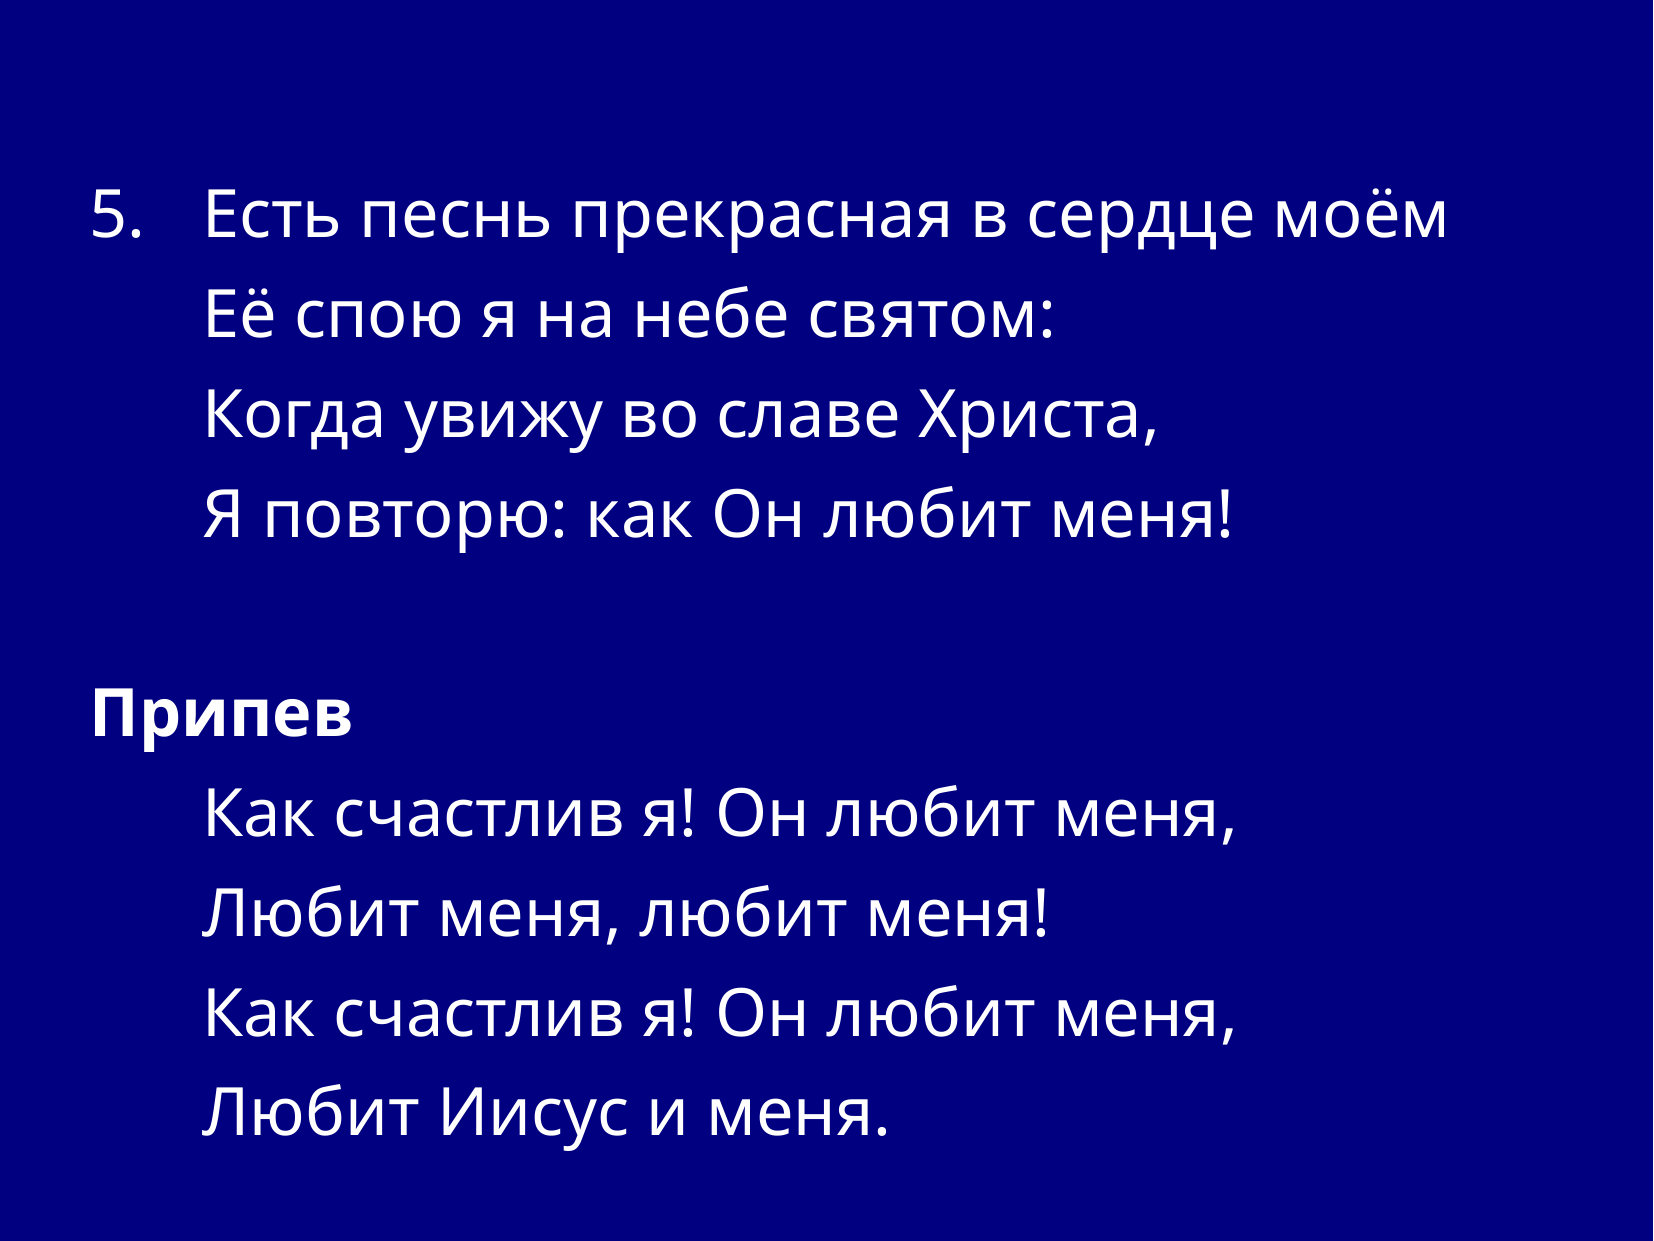

5.	Есть песнь прекрасная в сердце моём
	Её спою я на небе святом:
	Когда увижу во славе Христа,
	Я повторю: как Он любит меня!
Припев
	Как счастлив я! Он любит меня,
	Любит меня, любит меня!
	Как счастлив я! Он любит меня,
	Любит Иисус и меня.